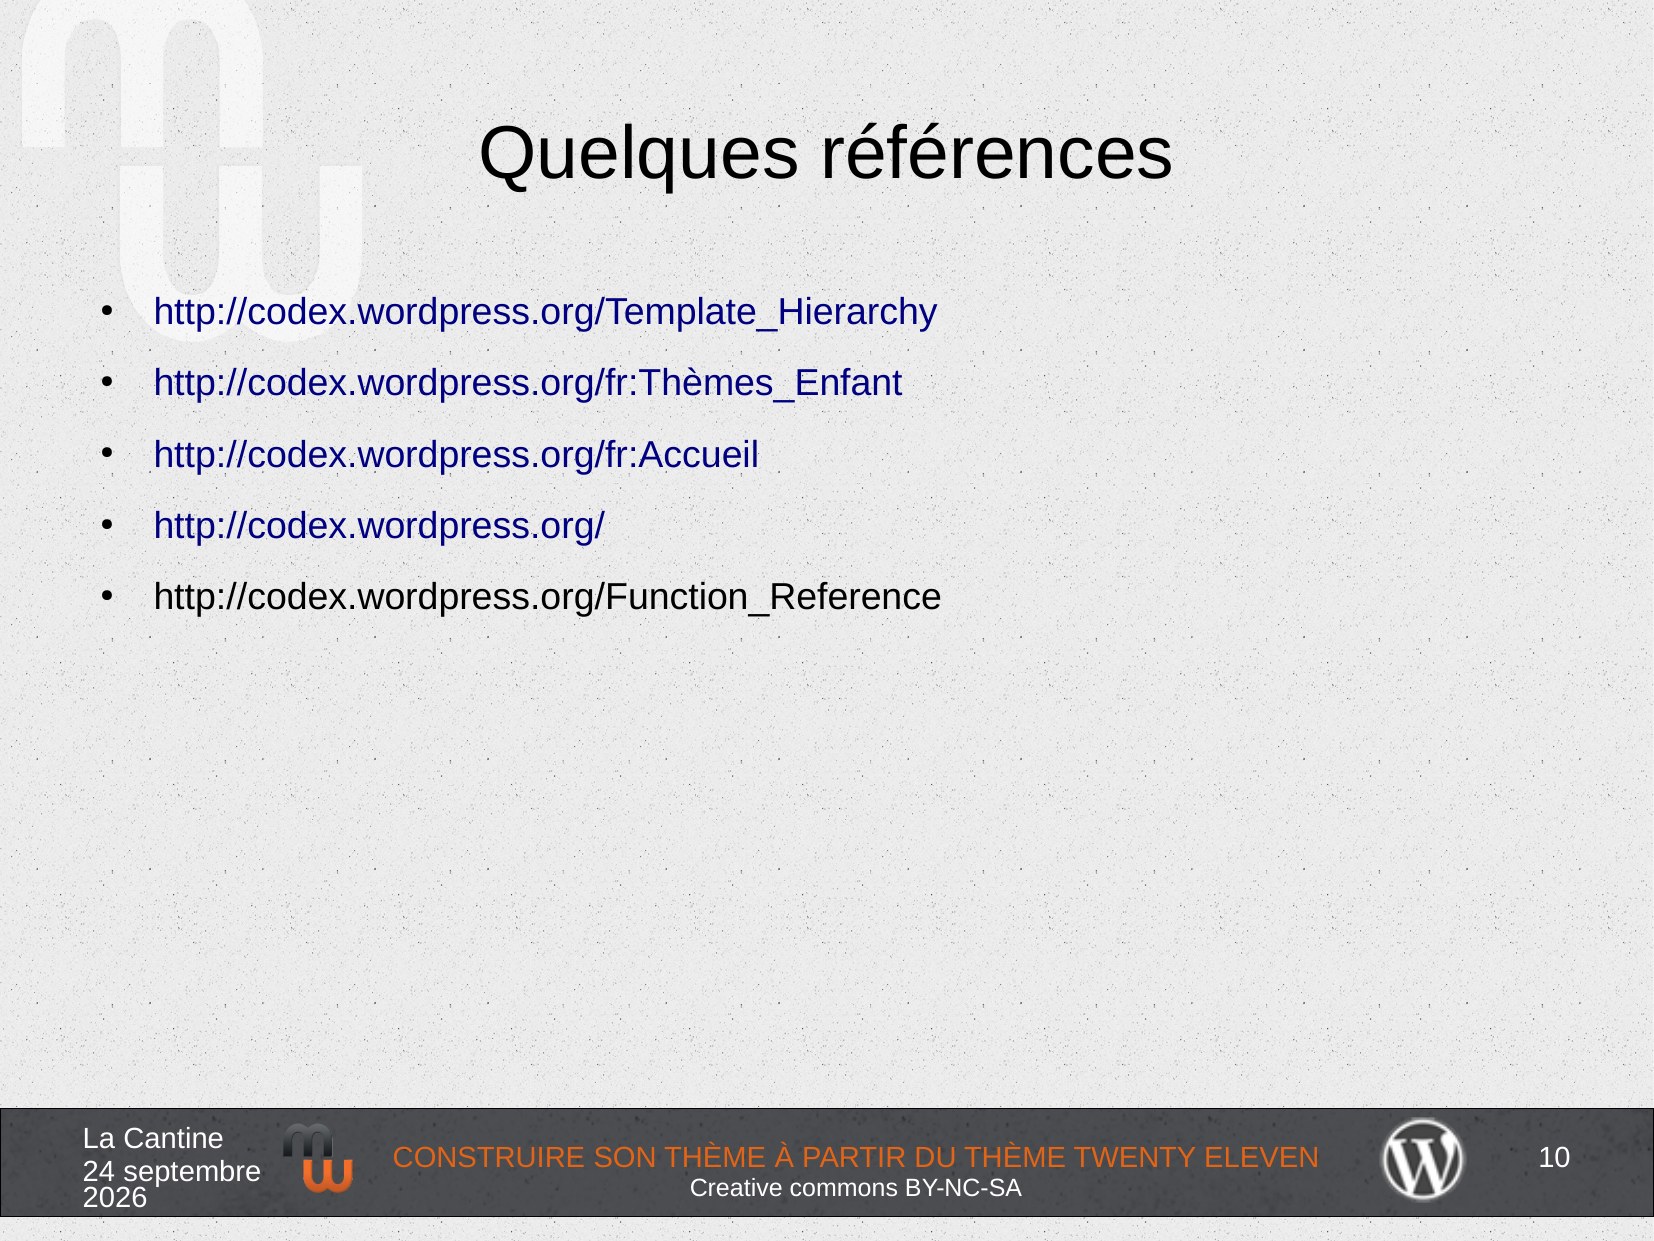

# Quelques références
http://codex.wordpress.org/Template_Hierarchy
http://codex.wordpress.org/fr:Thèmes_Enfant
http://codex.wordpress.org/fr:Accueil
http://codex.wordpress.org/
http://codex.wordpress.org/Function_Reference
CONSTRUIRE SON THÈME À PARTIR DU THÈME TWENTY ELEVEN
10